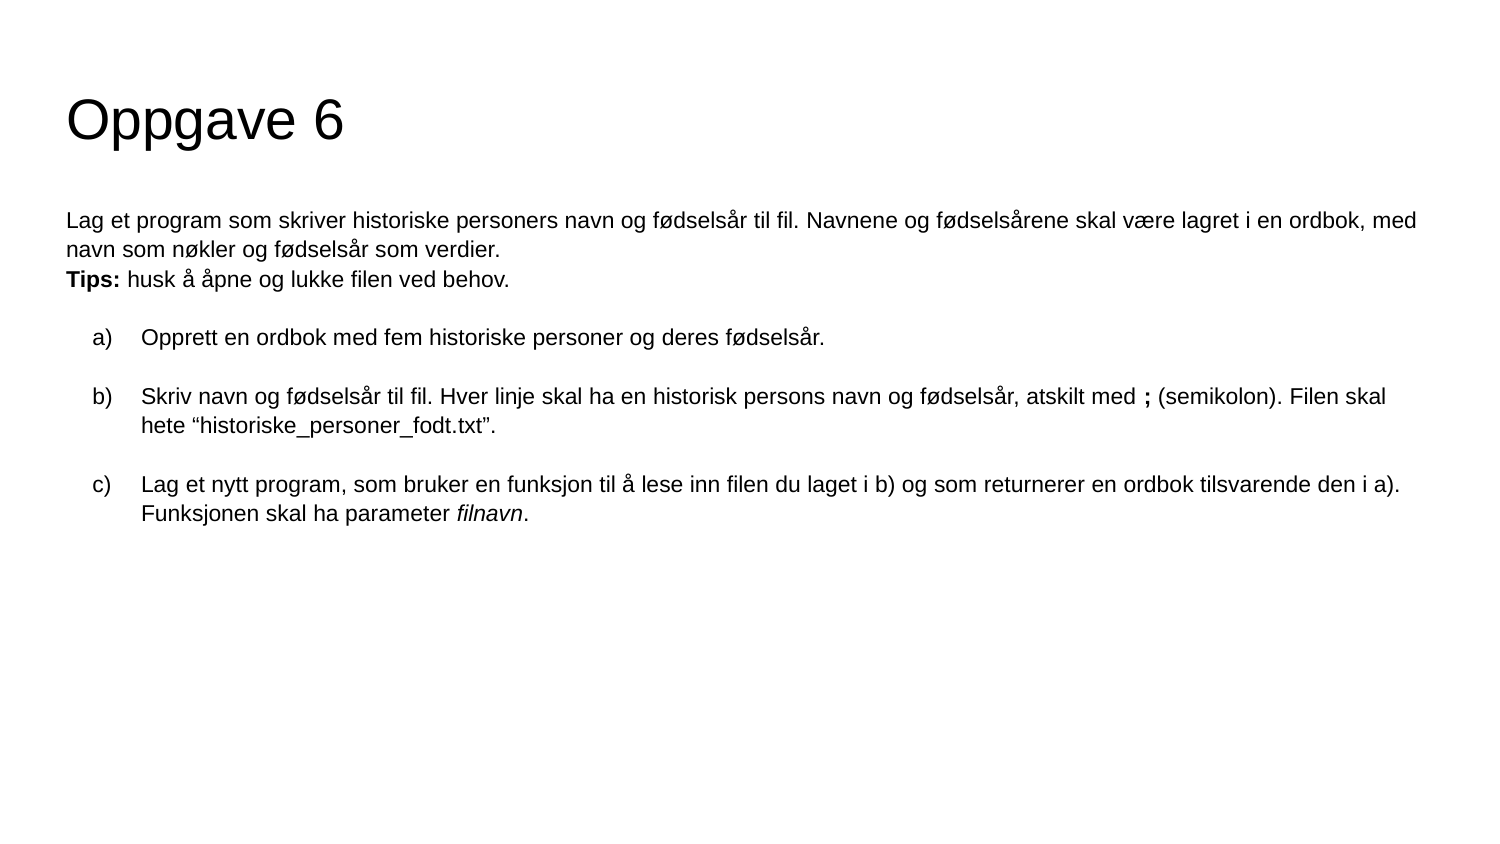

# Oppgave 6
Lag et program som skriver historiske personers navn og fødselsår til fil. Navnene og fødselsårene skal være lagret i en ordbok, med navn som nøkler og fødselsår som verdier.
Tips: husk å åpne og lukke filen ved behov.
Opprett en ordbok med fem historiske personer og deres fødselsår.
Skriv navn og fødselsår til fil. Hver linje skal ha en historisk persons navn og fødselsår, atskilt med ; (semikolon). Filen skal hete “historiske_personer_fodt.txt”.
Lag et nytt program, som bruker en funksjon til å lese inn filen du laget i b) og som returnerer en ordbok tilsvarende den i a). Funksjonen skal ha parameter filnavn.